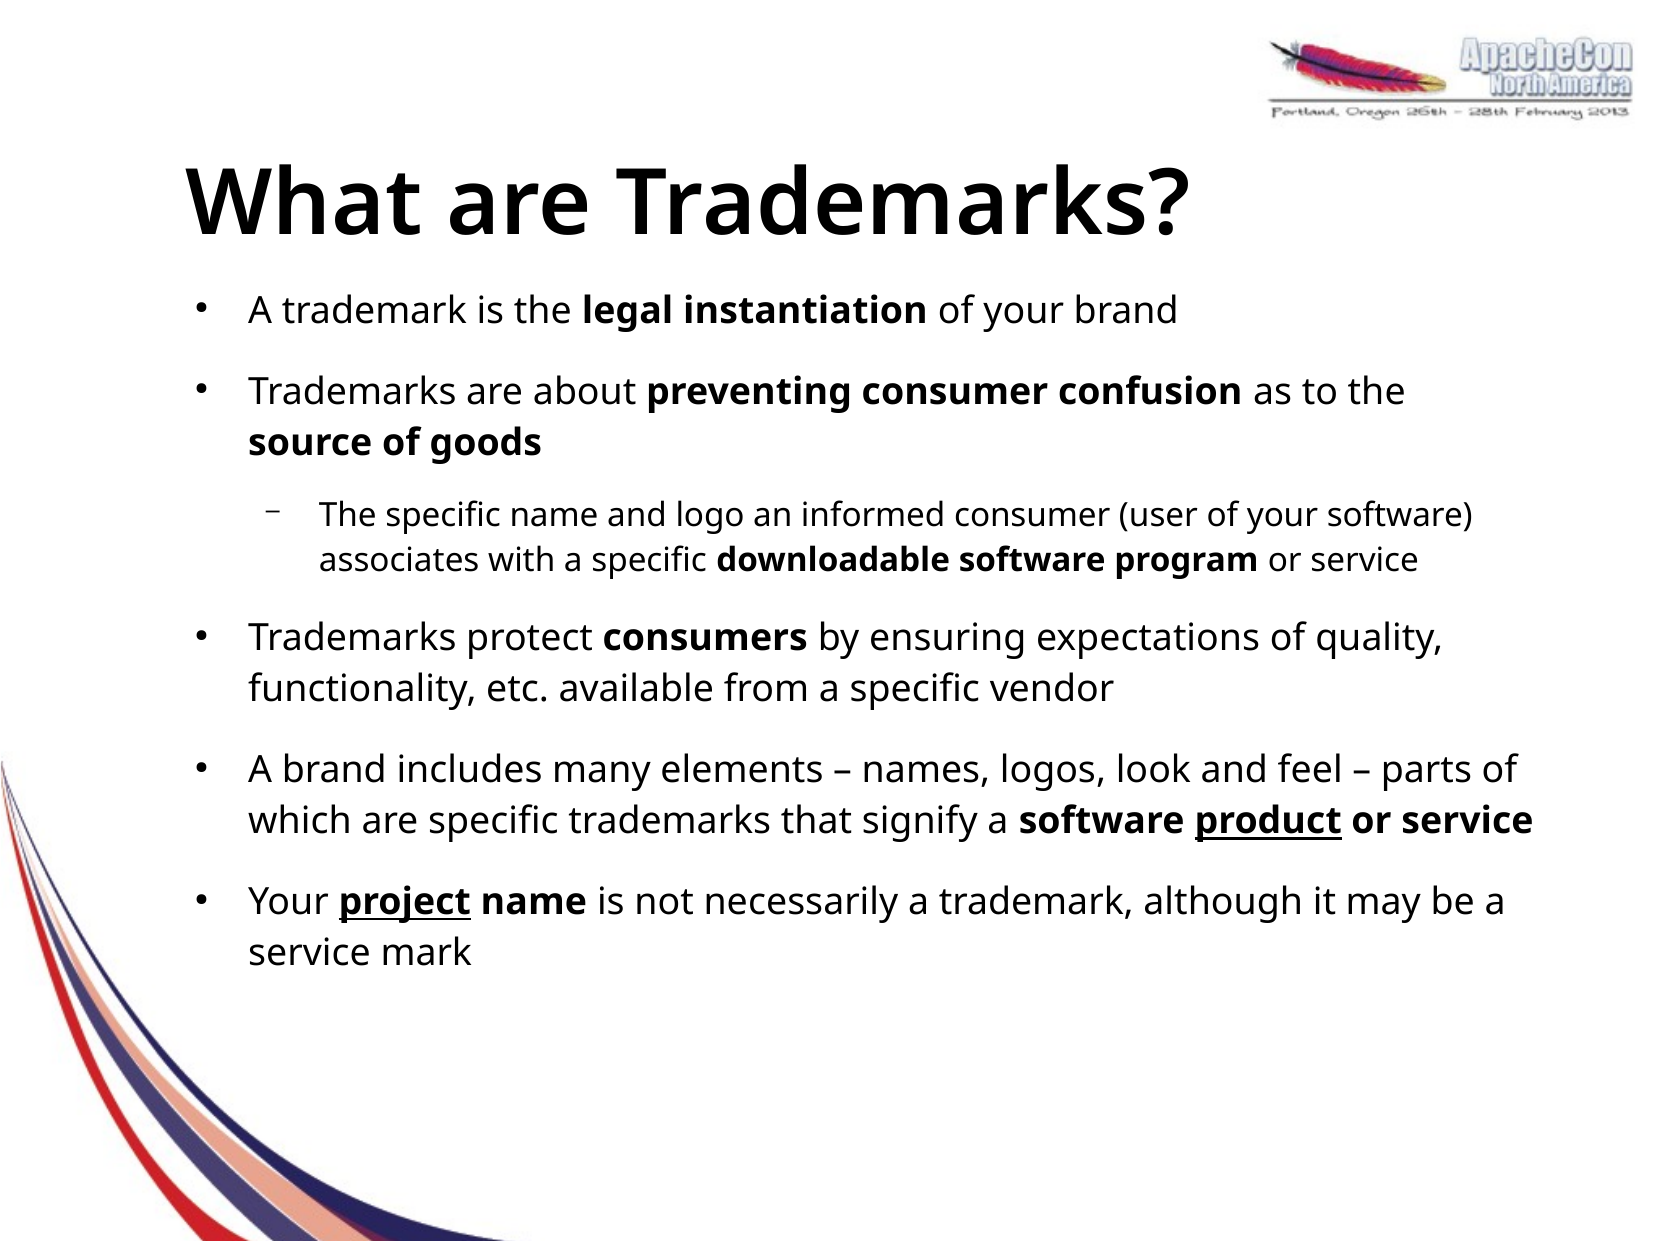

# What are Trademarks?
A trademark is the legal instantiation of your brand
Trademarks are about preventing consumer confusion as to the source of goods
The specific name and logo an informed consumer (user of your software) associates with a specific downloadable software program or service
Trademarks protect consumers by ensuring expectations of quality, functionality, etc. available from a specific vendor
A brand includes many elements – names, logos, look and feel – parts of which are specific trademarks that signify a software product or service
Your project name is not necessarily a trademark, although it may be a service mark